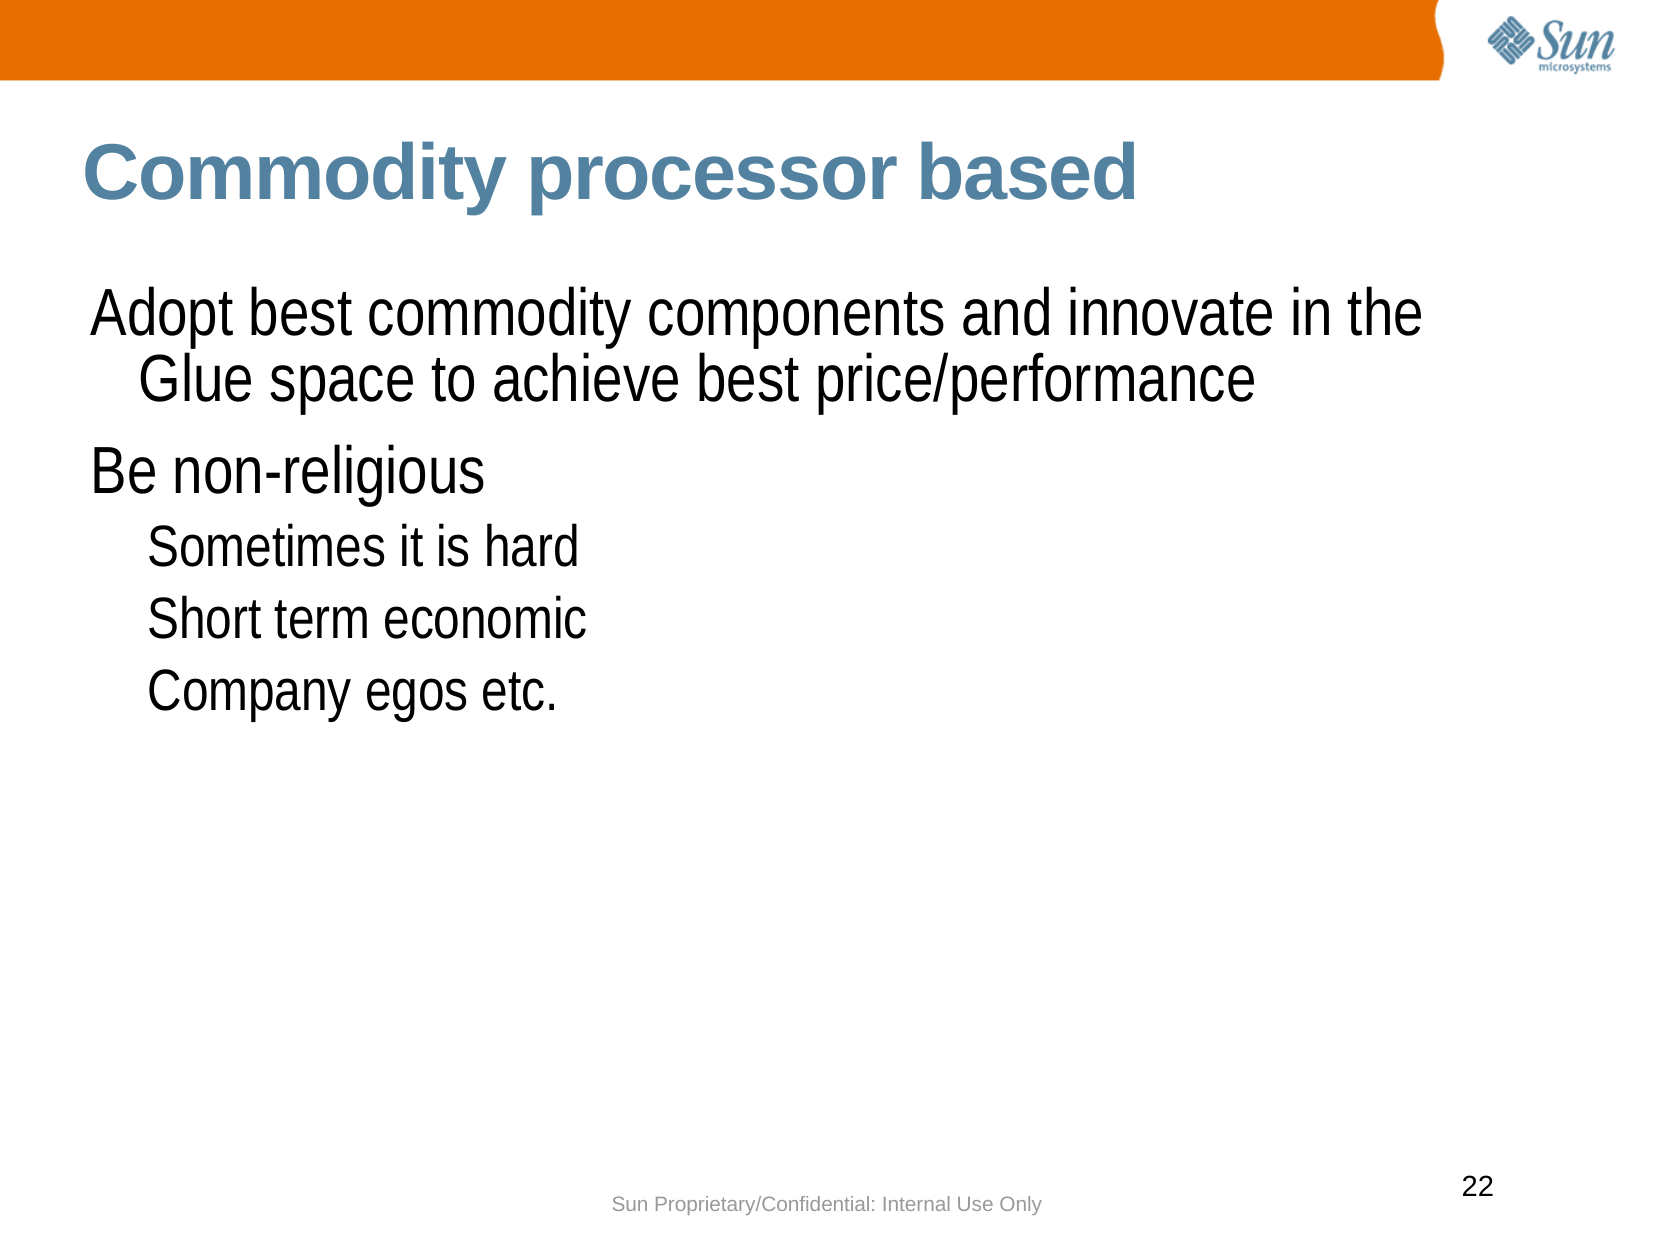

# Commodity processor based
Adopt best commodity components and innovate in the Glue space to achieve best price/performance
Be non-religious
Sometimes it is hard
Short term economic
Company egos etc.